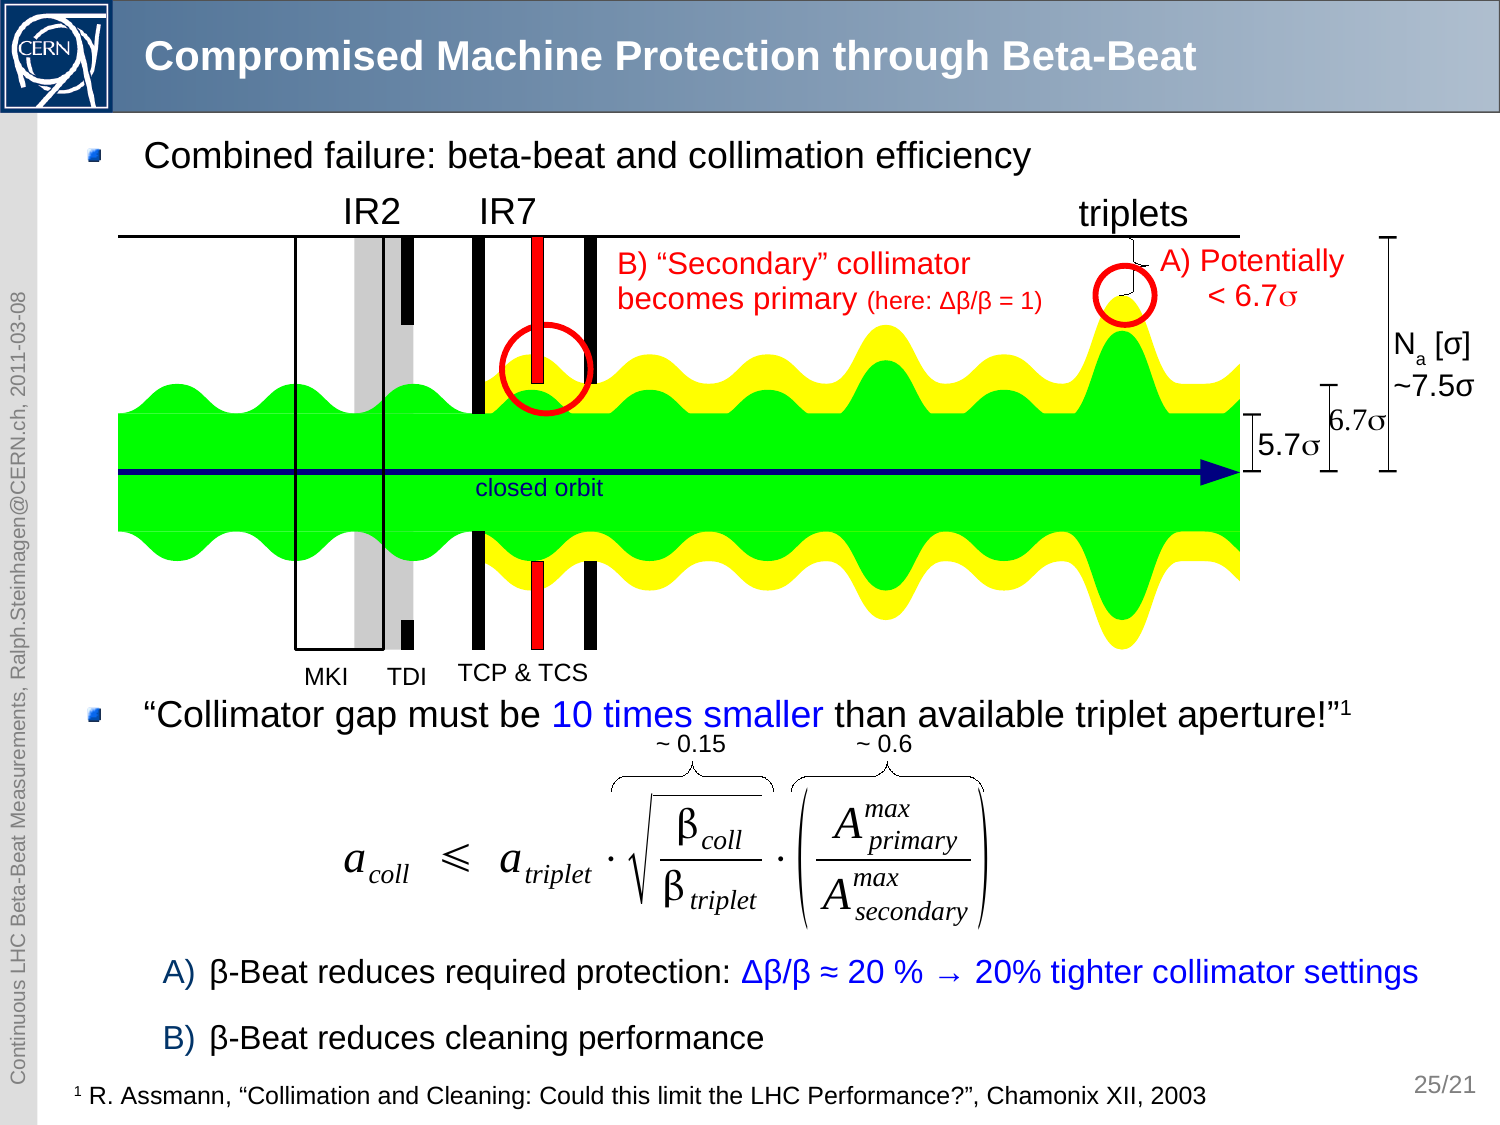

# Compromised Machine Protection through Beta-Beat
Combined failure: beta-beat and collimation efficiency
“Collimator gap must be 10 times smaller than available triplet aperture!”1
β-Beat reduces required protection: Δβ/β ≈ 20 % → 20% tighter collimator settings
β-Beat reduces cleaning performance
IR2
IR7
triplets
A) Potentially
< 6.7s
B) “Secondary” collimator
becomes primary (here: Δβ/β = 1)
Na [σ]
~7.5σ
6.7s
5.7s
closed orbit
TCP & TCS
MKI
TDI
~ 0.15
~ 0.6
1 R. Assmann, “Collimation and Cleaning: Could this limit the LHC Performance?”, Chamonix XII, 2003